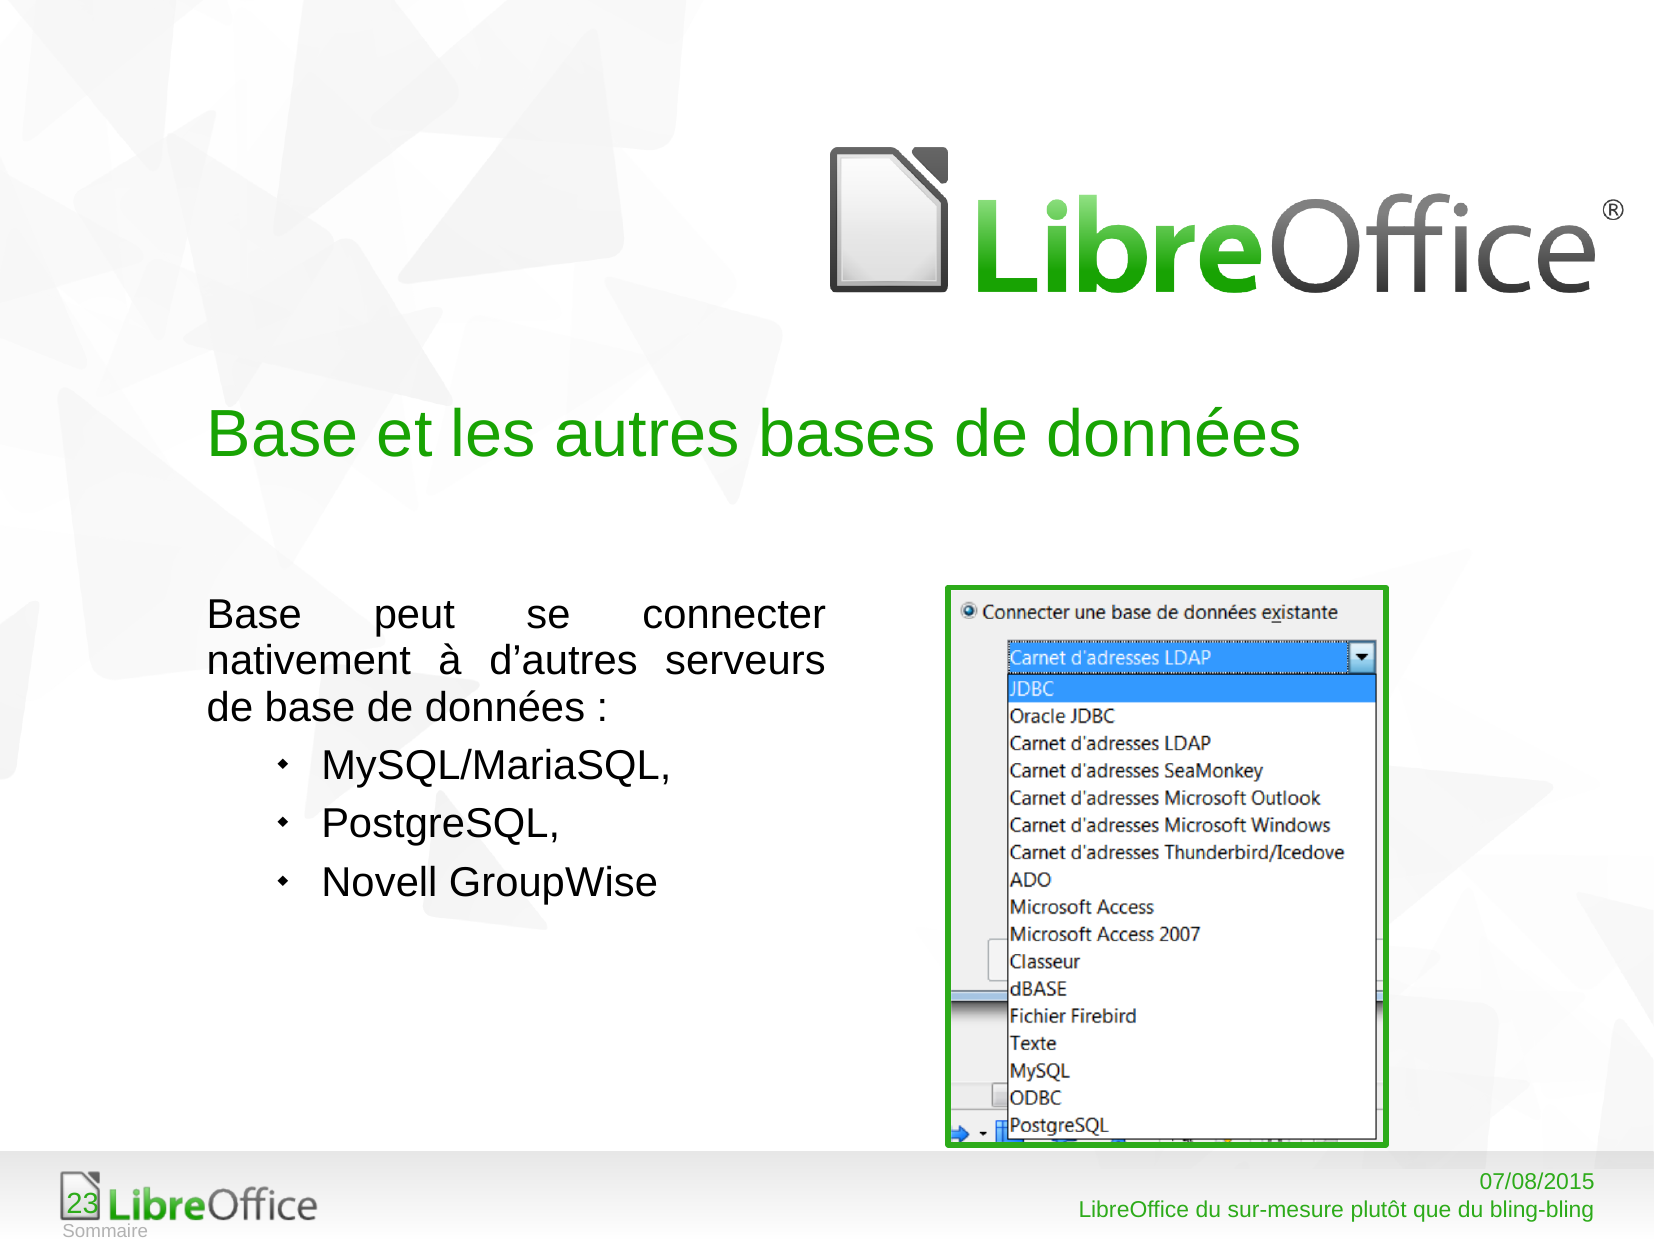

# Base et les autres bases de données
Base peut se connecter nativement à d’autres serveurs de base de données :
MySQL/MariaSQL,
PostgreSQL,
Novell GroupWise
07/08/2015
23
LibreOffice du sur-mesure plutôt que du bling-bling